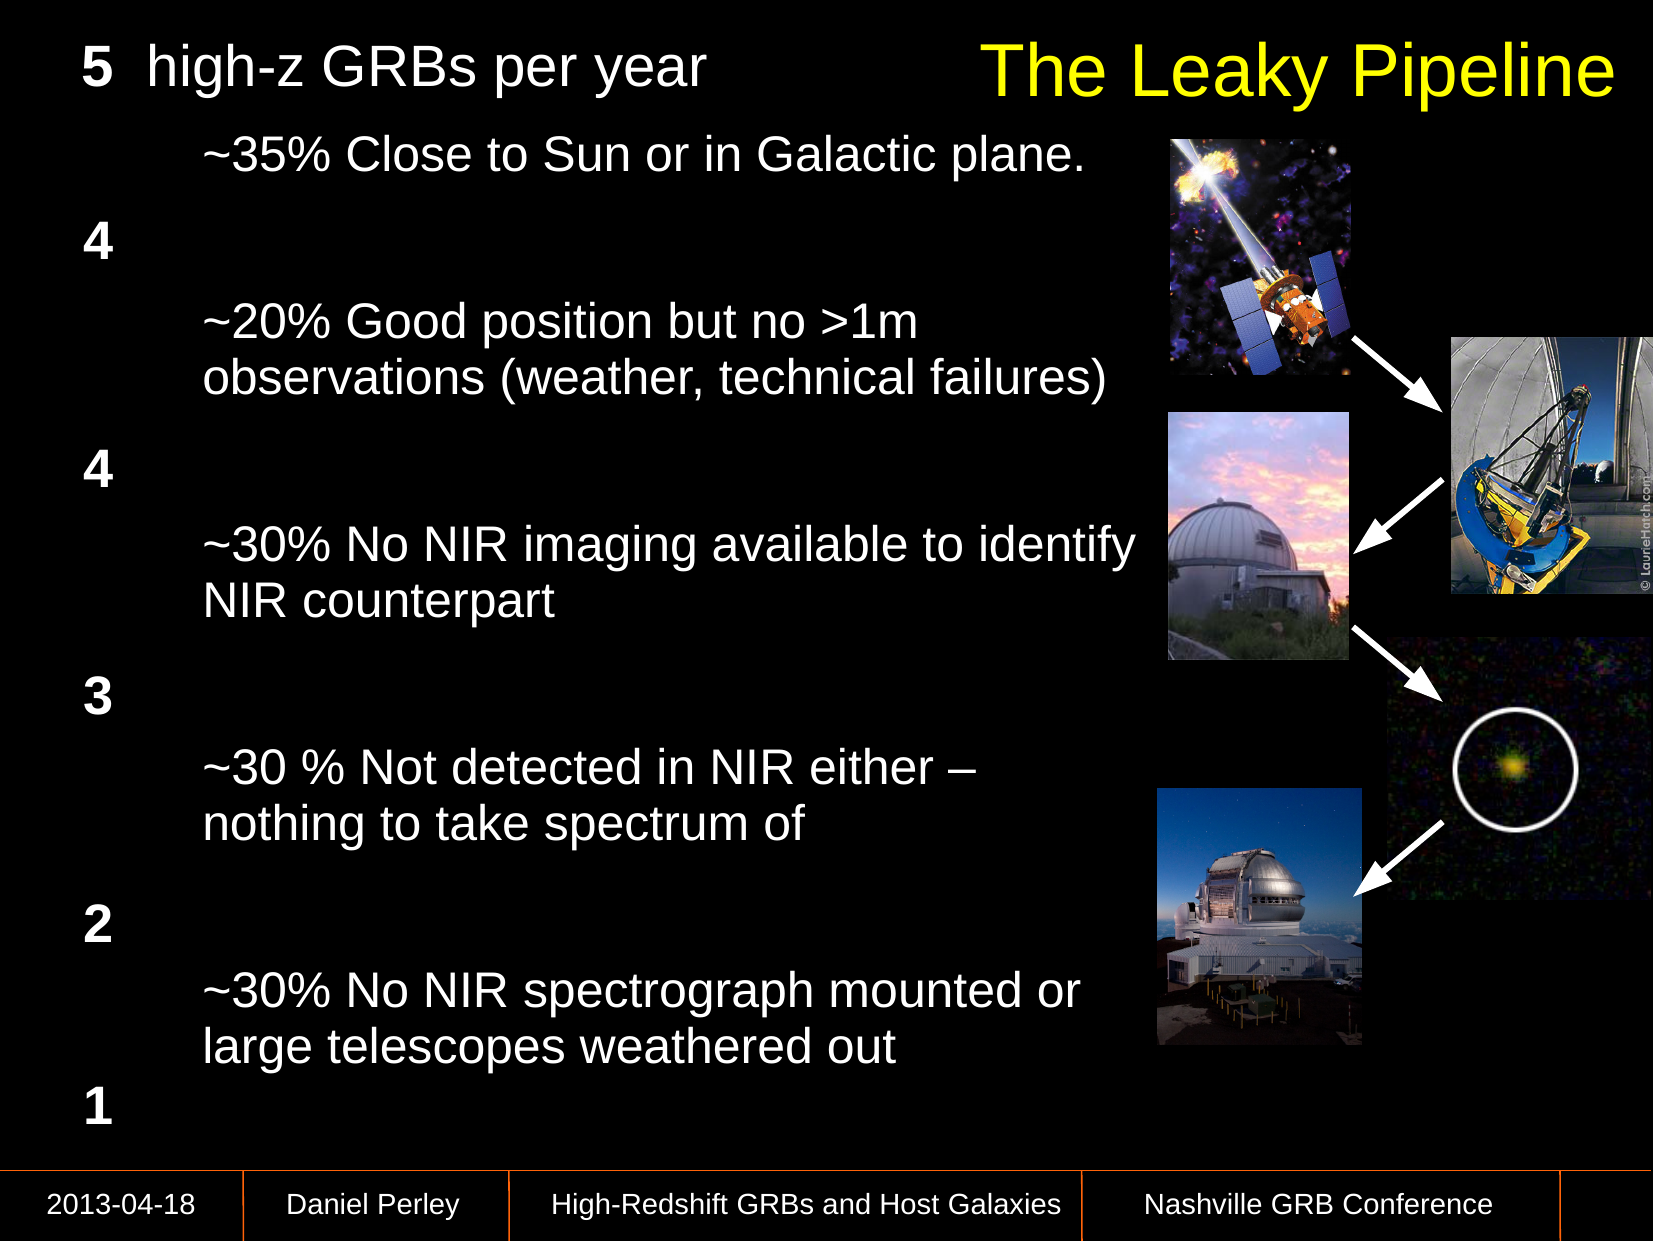

5 high-z GRBs per year
# The Leaky Pipeline
~35% Close to Sun or in Galactic plane.
~20% Good position but no >1m observations (weather, technical failures)
~30% No NIR imaging available to identify NIR counterpart
~30 % Not detected in NIR either – nothing to take spectrum of
~30% No NIR spectrograph mounted or large telescopes weathered out
4
4
3
2
1